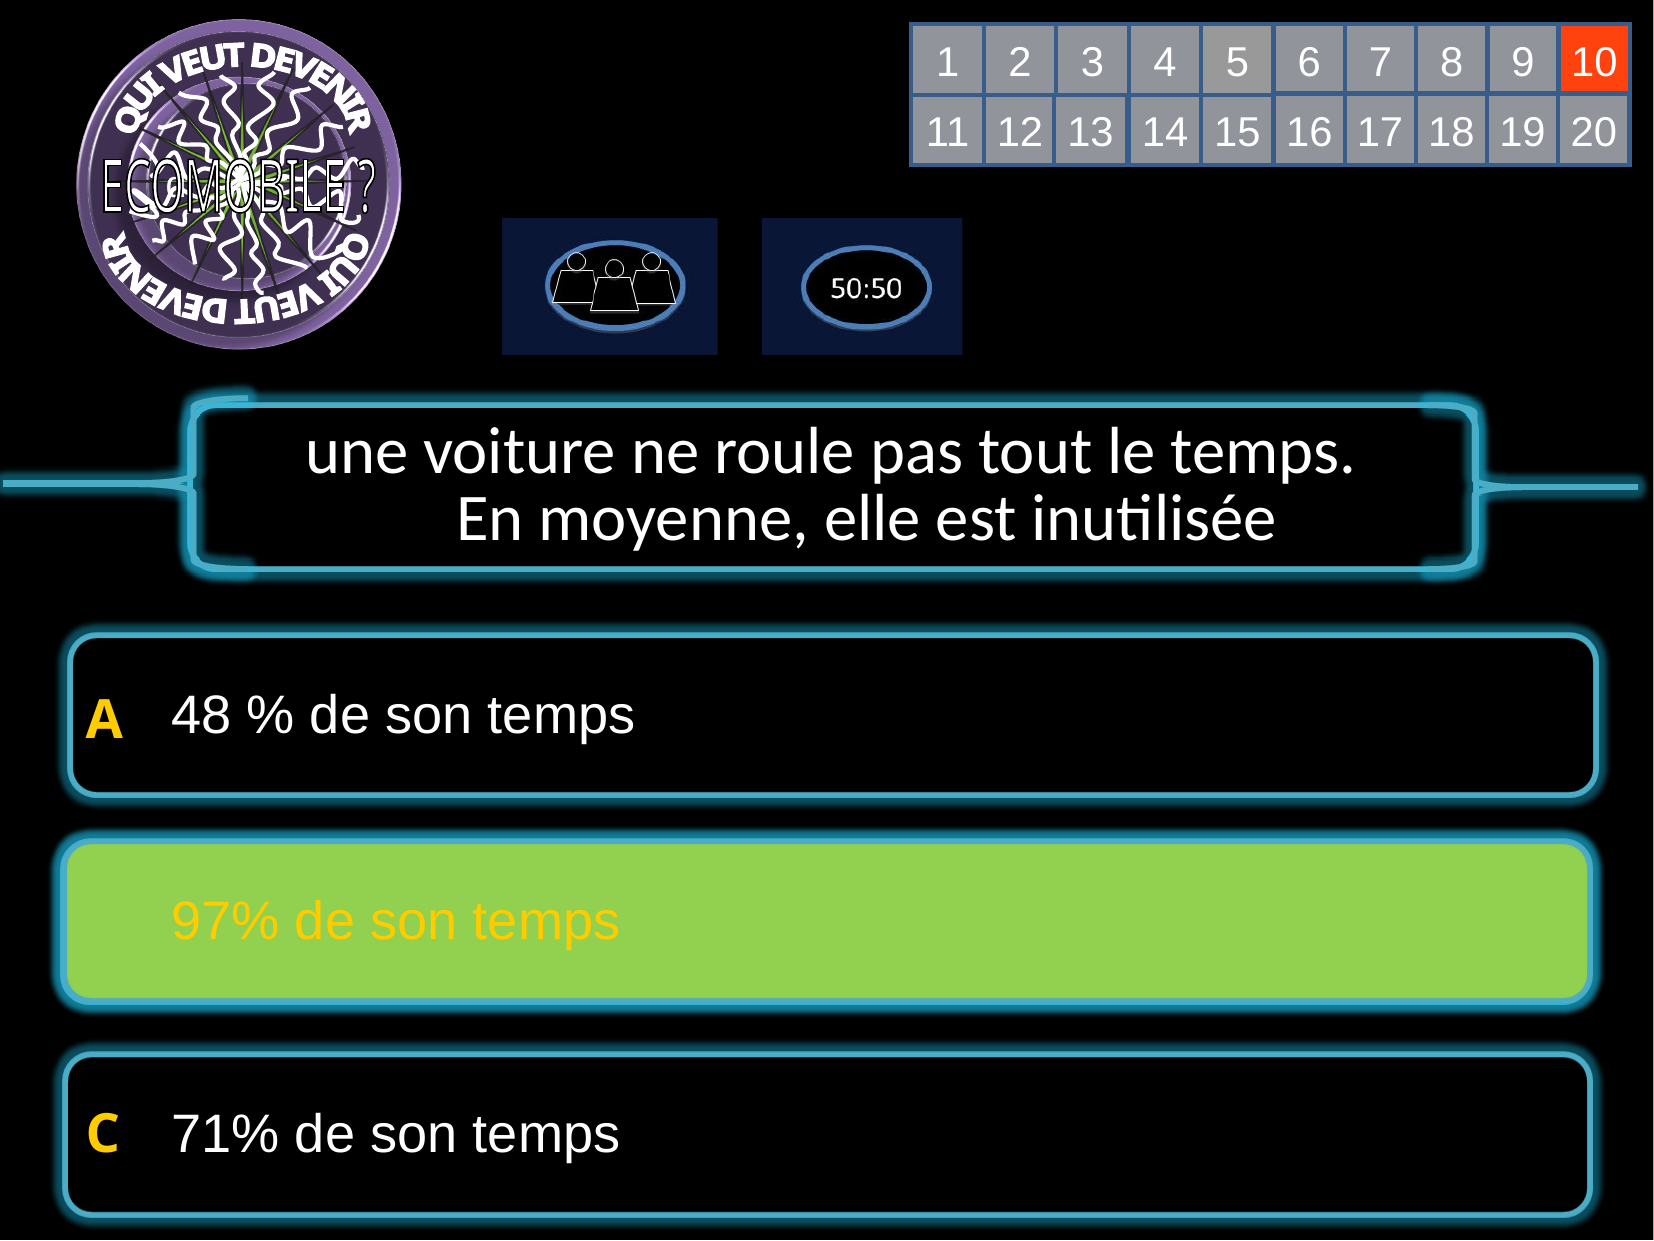

1
2
3
4
5
6
7
8
9
10
16
17
18
19
20
11
12
13
14
15
# une voiture ne roule pas tout le temps. En moyenne, elle est inutilisée
48 % de son temps
97% de son temps
71% de son temps